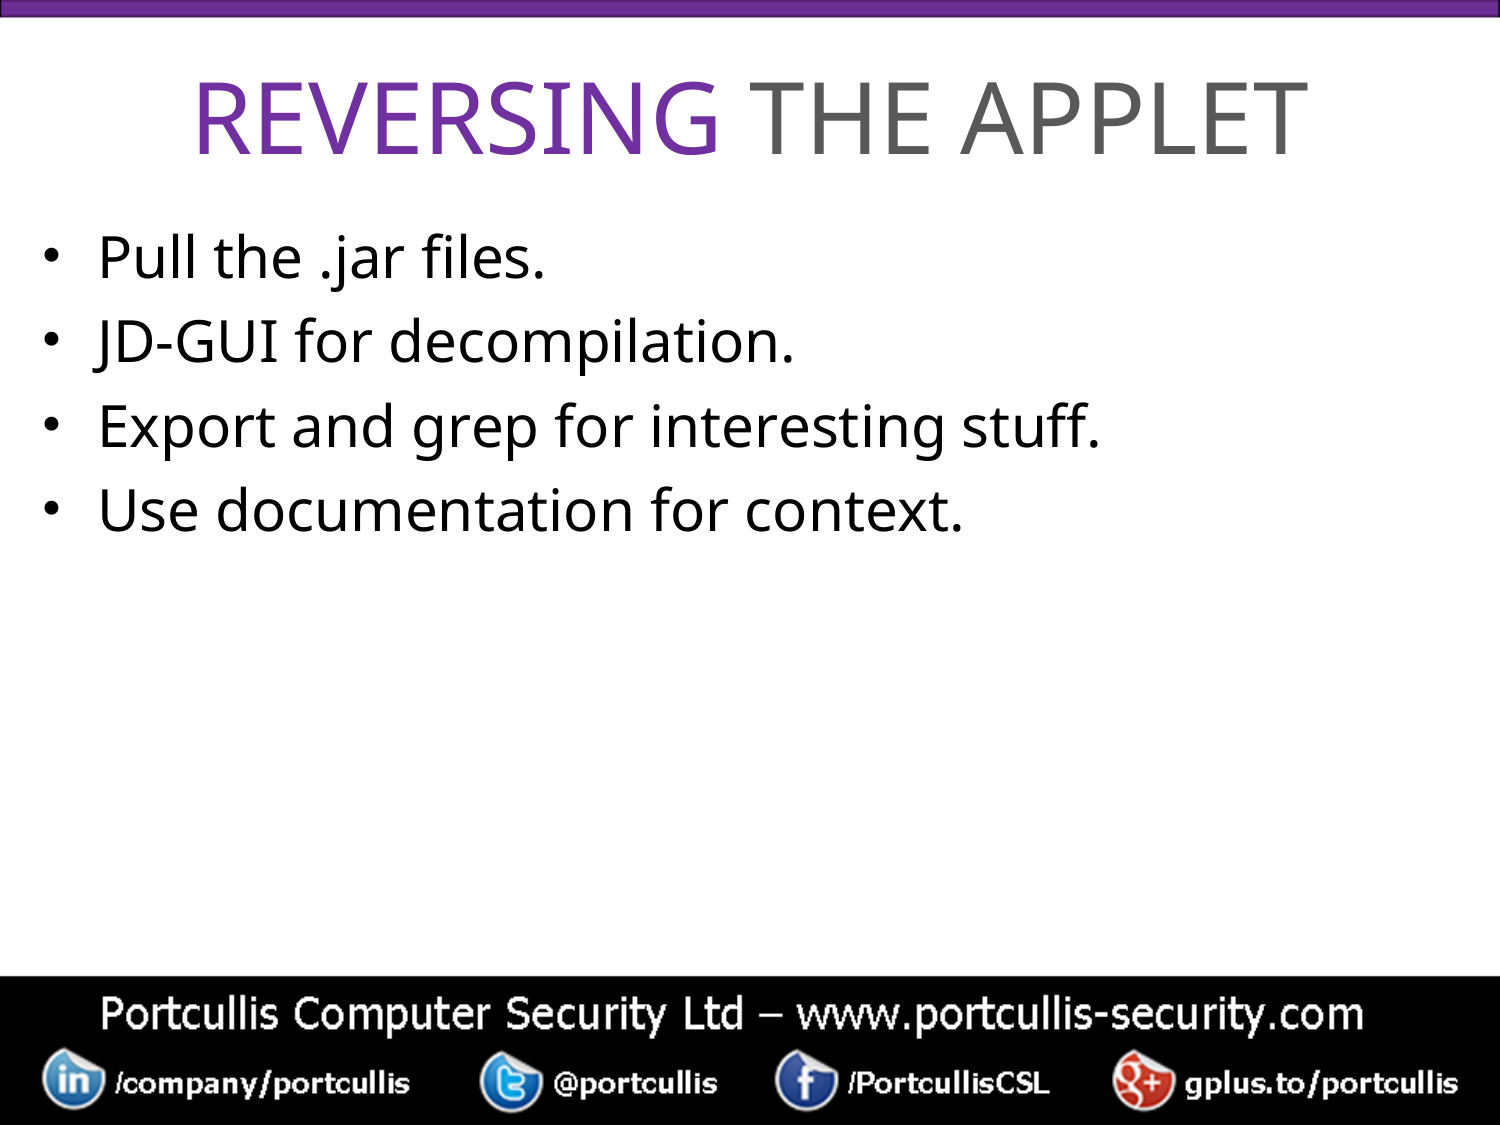

# REVERSING THE APPLET
Pull the .jar files.
JD-GUI for decompilation.
Export and grep for interesting stuff.
Use documentation for context.